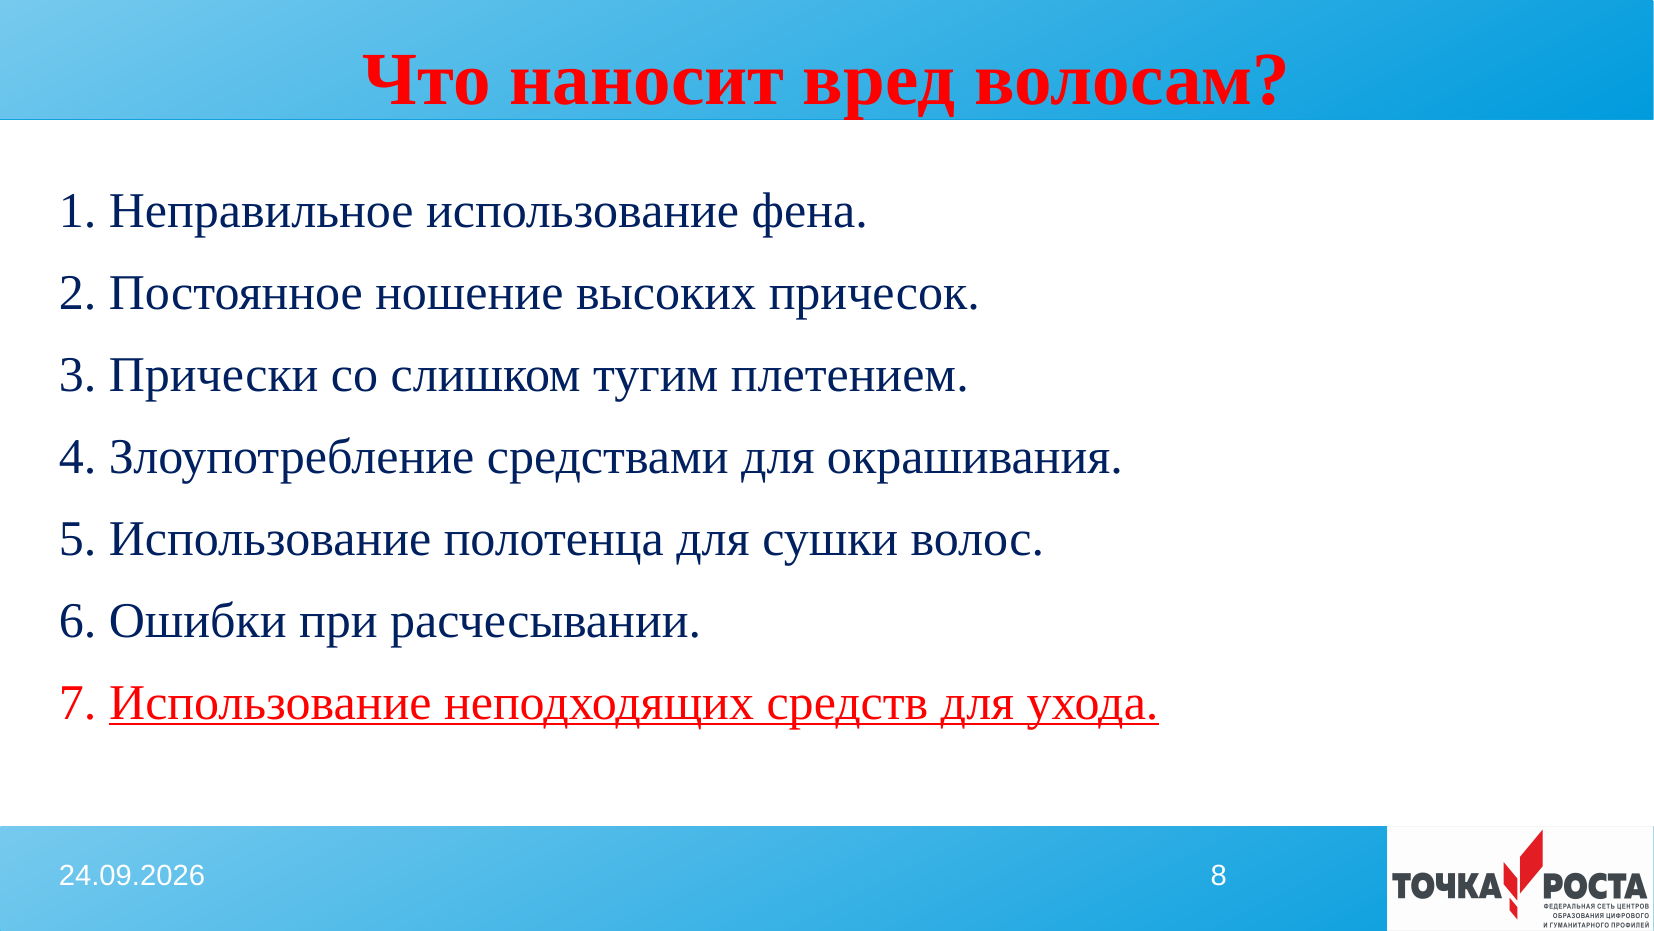

# Что наносит вред волосам?
1. Неправильное использование фена.
2. Постоянное ношение высоких причесок.
3. Прически со слишком тугим плетением.
4. Злоупотребление средствами для окрашивания.
5. Использование полотенца для сушки волос.
6. Ошибки при расчесывании.
7. Использование неподходящих средств для ухода.